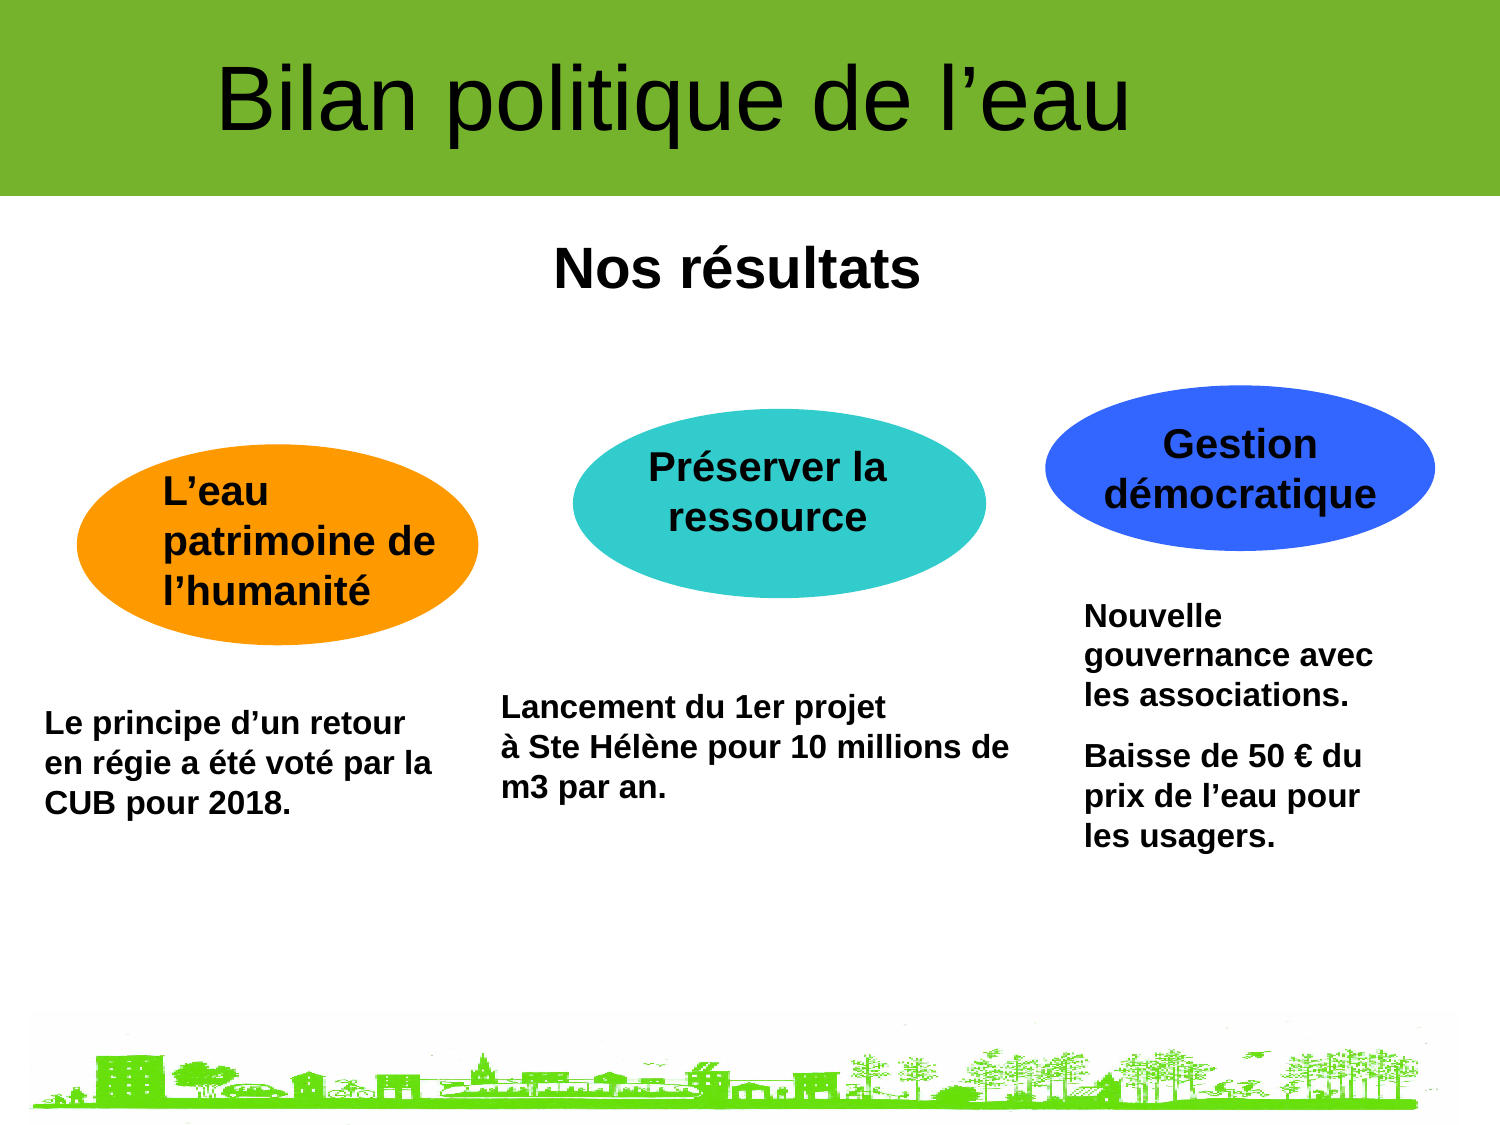

# Bilan politique de l’eau
Nos résultats
Gestion démocratique
Préserver la ressource
L’eau patrimoine de l’humanité
Nouvelle gouvernance avec les associations.
Baisse de 50 € du prix de l’eau pour les usagers.
Le principe d’un retour en régie a été voté par la CUB pour 2018.
Lancement du 1er projet
à Ste Hélène pour 10 millions de m3 par an.